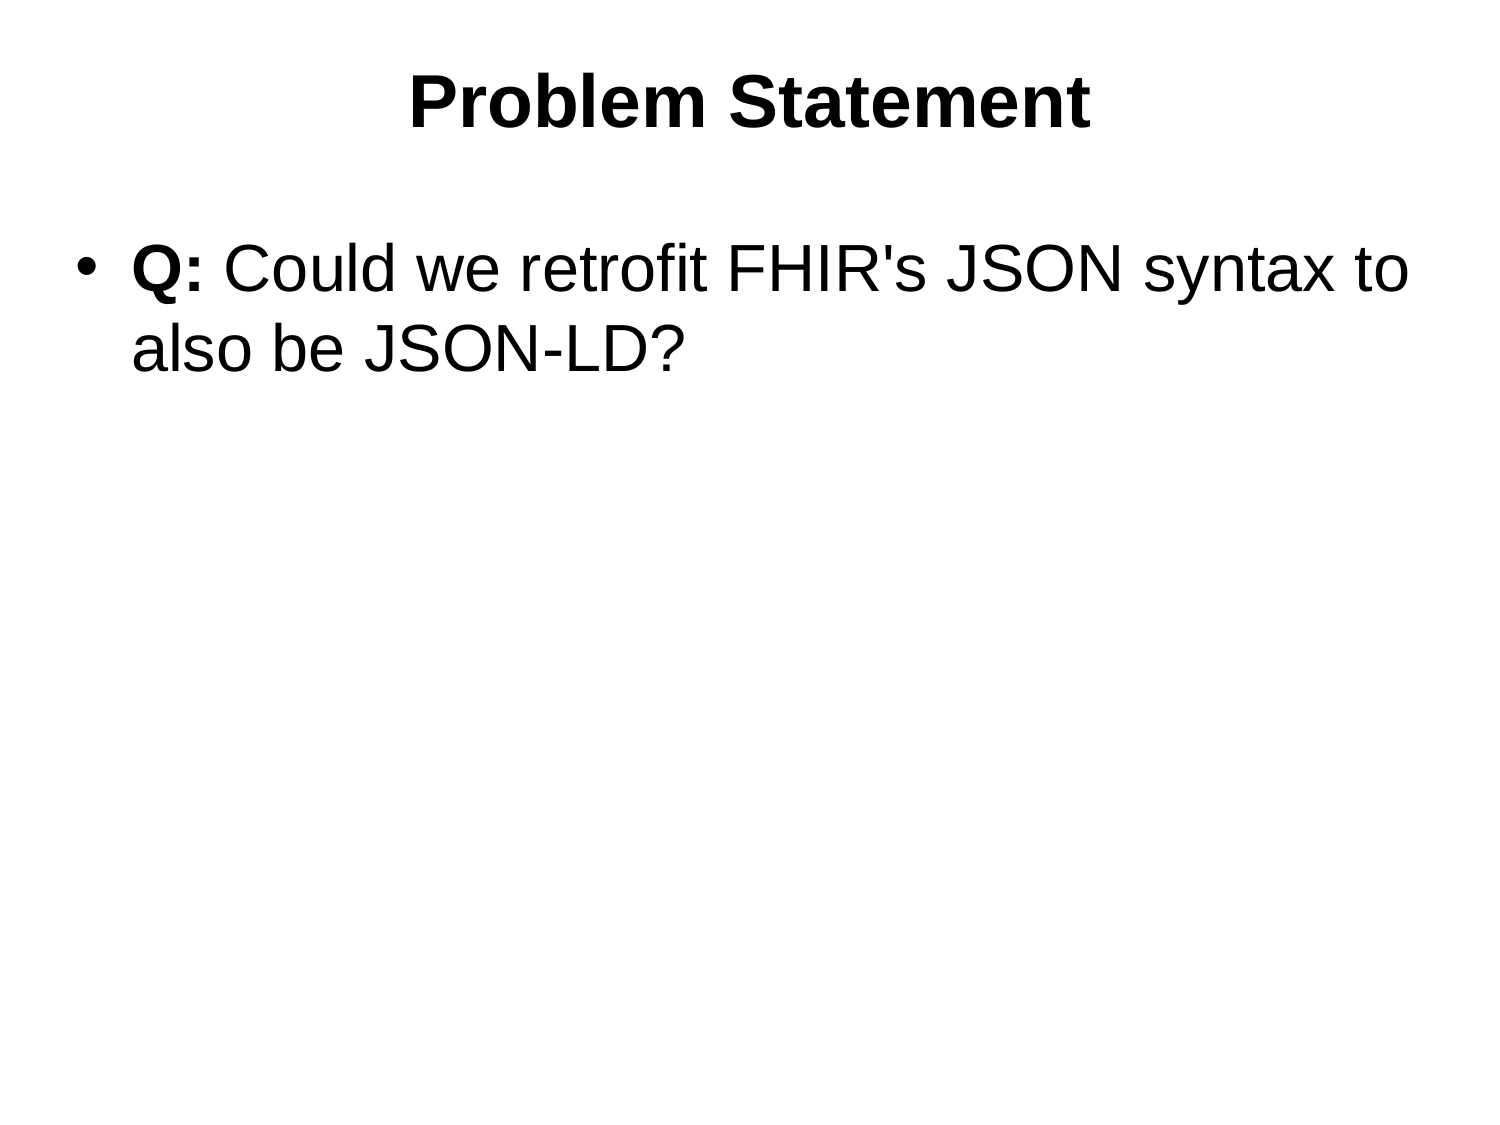

# Problem Statement
Q: Could we retrofit FHIR's JSON syntax to also be JSON-LD?